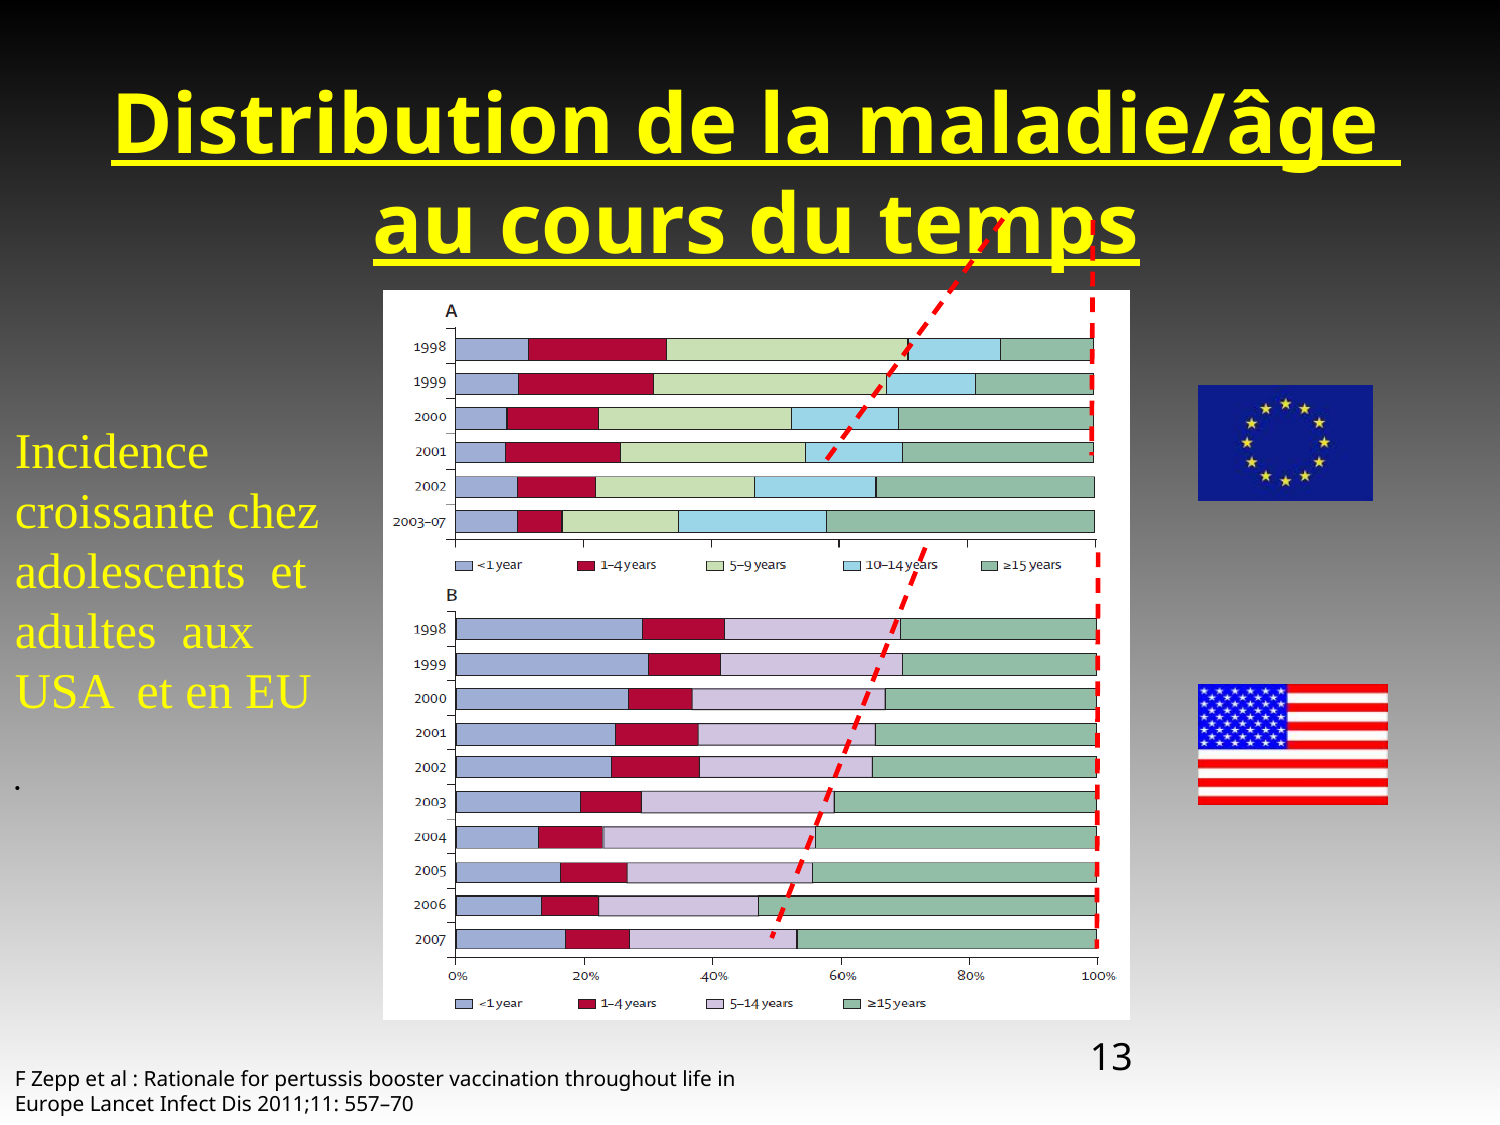

# Distribution de la maladie/âge au cours du temps
Incidence croissante chez adolescents et adultes aux USA et en EU
F Zepp et al : Rationale for pertussis booster vaccination throughout life in Europe Lancet Infect Dis 2011;11: 557–70